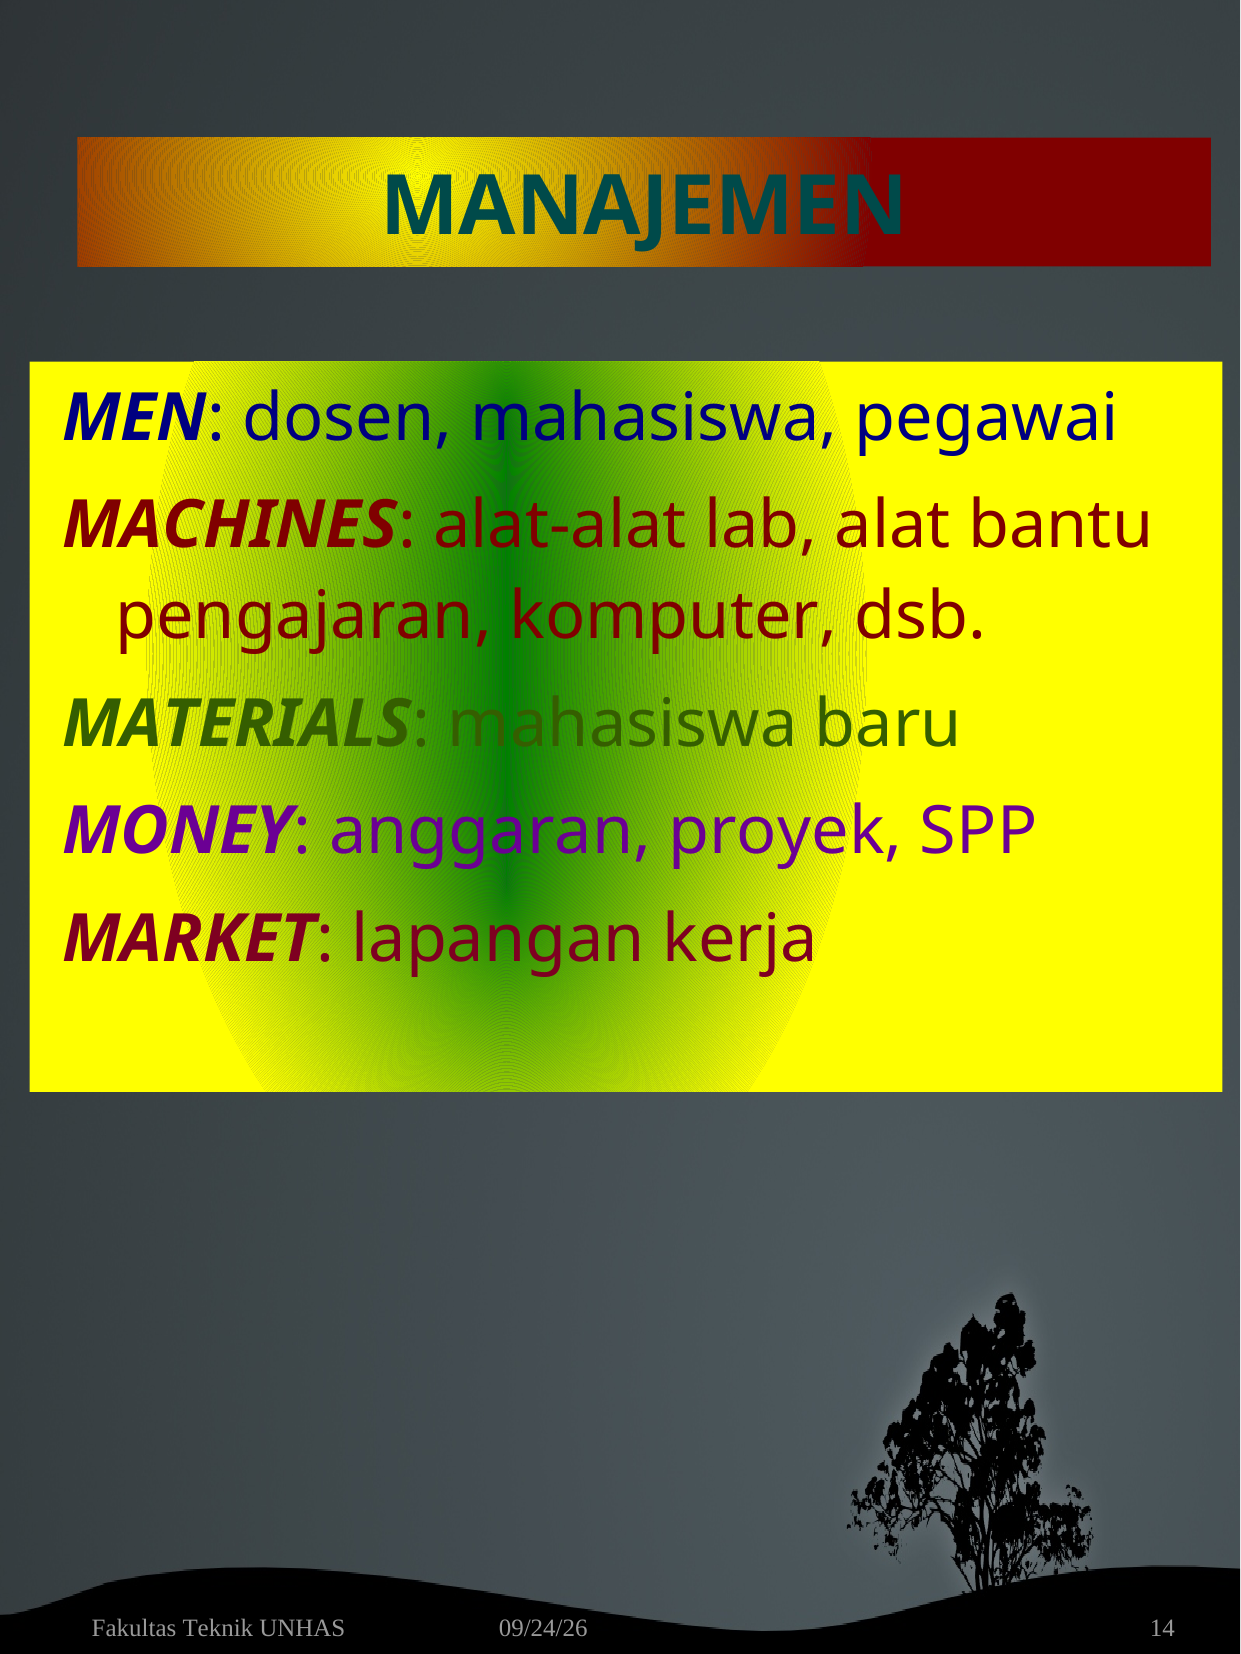

# MANAJEMEN
MEN: dosen, mahasiswa, pegawai
MACHINES: alat-alat lab, alat bantu pengajaran, komputer, dsb.
MATERIALS: mahasiswa baru
MONEY: anggaran, proyek, SPP
MARKET: lapangan kerja
Fakultas Teknik UNHAS
14